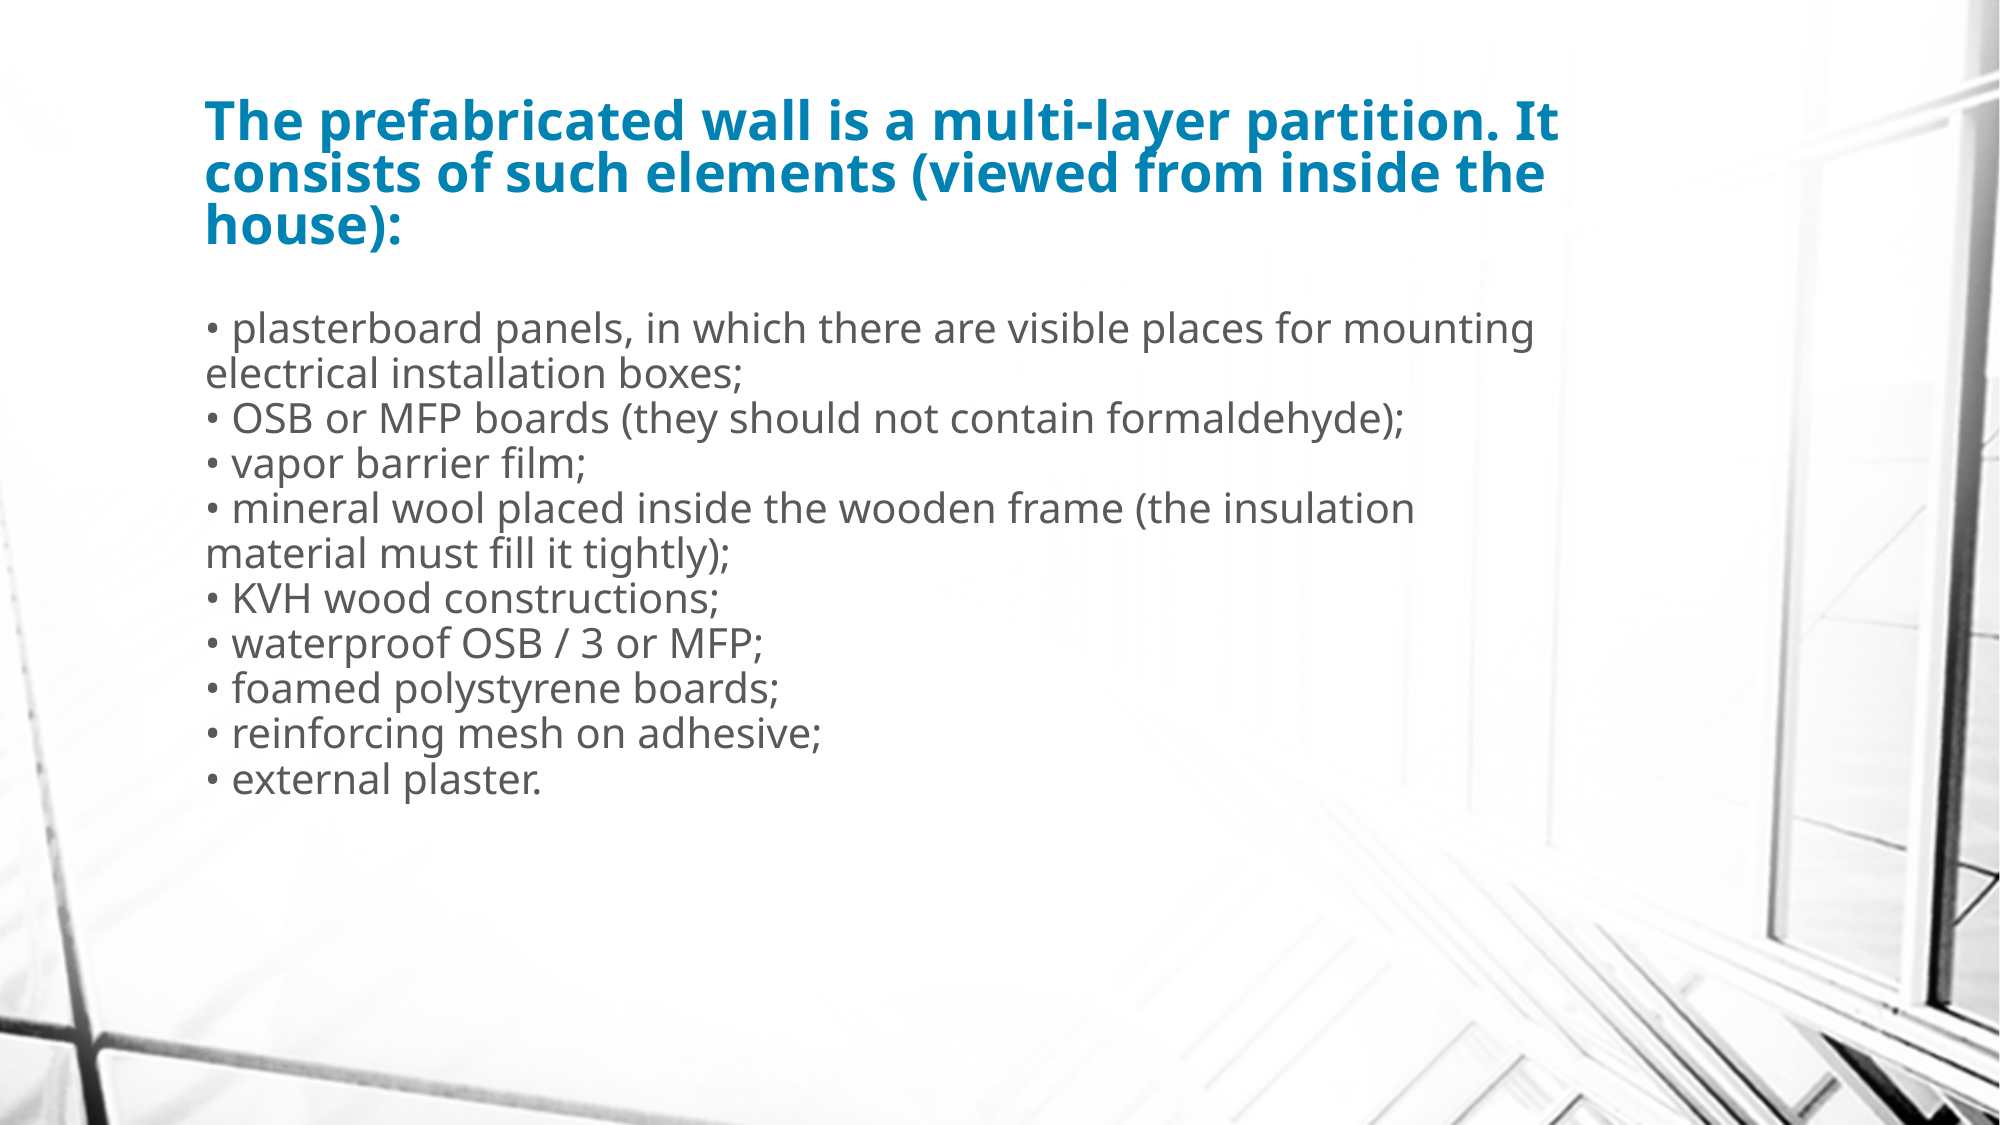

# The prefabricated wall is a multi-layer partition. It consists of such elements (viewed from inside the house):
• plasterboard panels, in which there are visible places for mounting electrical installation boxes;
• OSB or MFP boards (they should not contain formaldehyde);
• vapor barrier film;
• mineral wool placed inside the wooden frame (the insulation material must fill it tightly);
• KVH wood constructions;
• waterproof OSB / 3 or MFP;
• foamed polystyrene boards;
• reinforcing mesh on adhesive;
• external plaster.